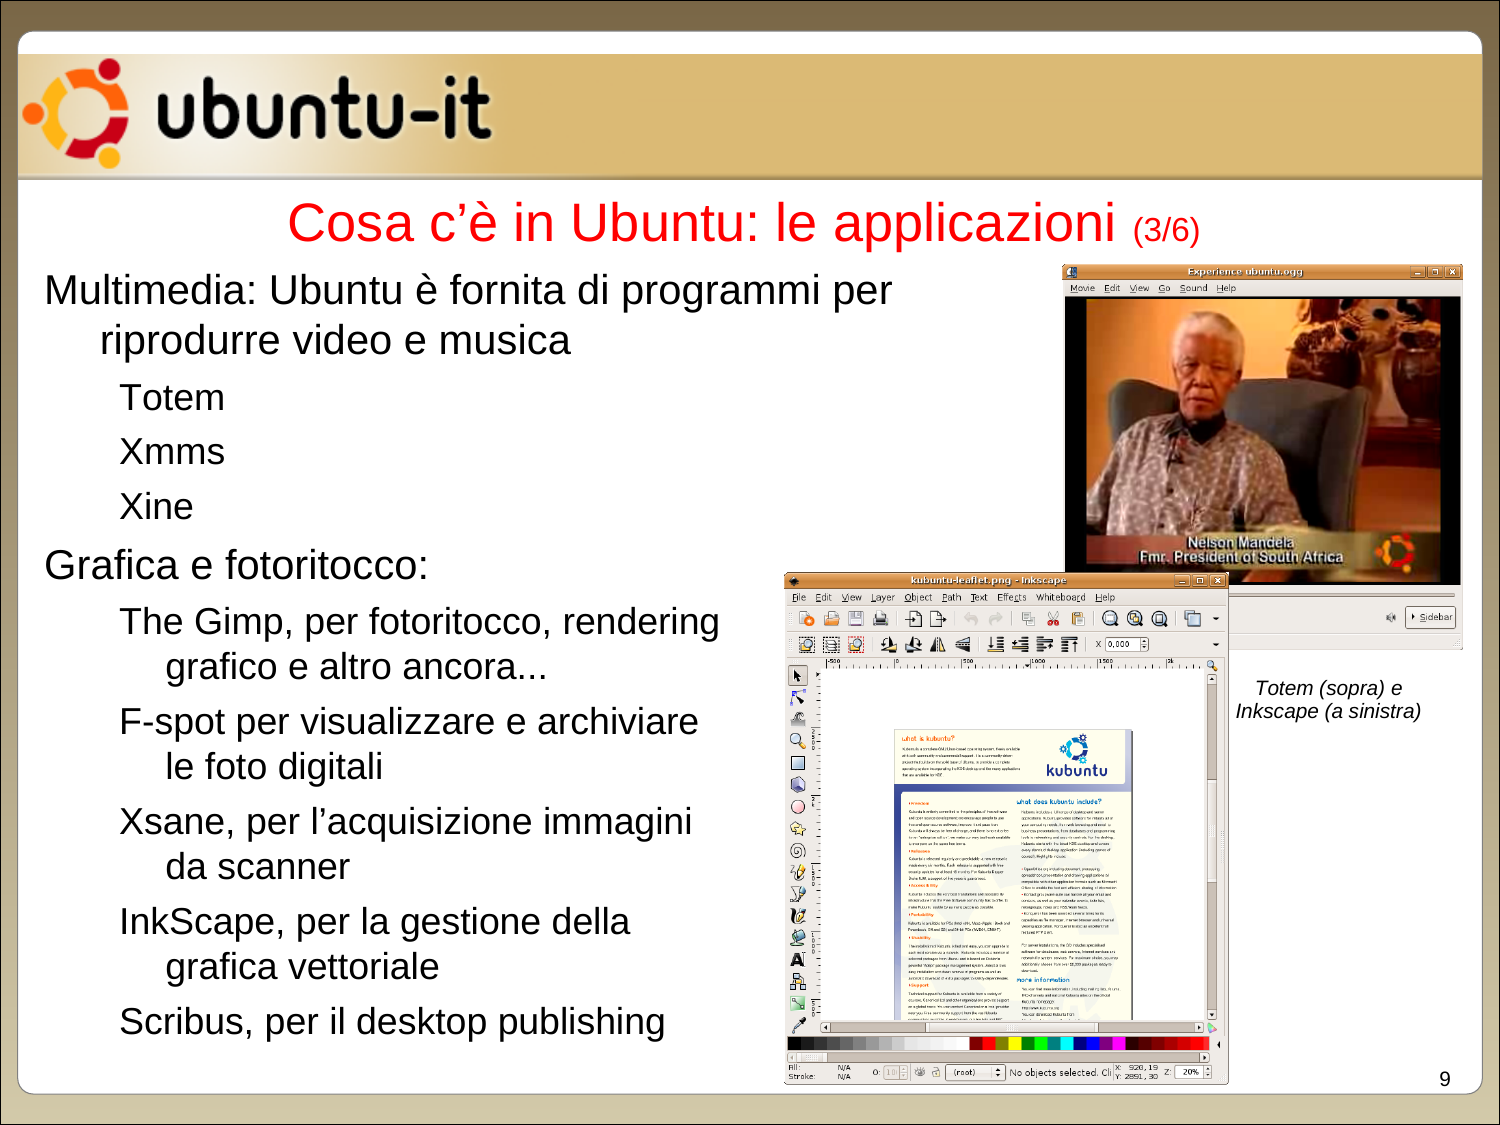

# Cosa c’è in Ubuntu: le applicazioni (3/6)
Multimedia: Ubuntu è fornita di programmi per riprodurre video e musica
Totem
Xmms
Xine
Grafica e fotoritocco:
The Gimp, per fotoritocco, rendering
grafico e altro ancora...
F-spot per visualizzare e archiviare
le foto digitali
Xsane, per l’acquisizione immagini
da scanner
InkScape, per la gestione della
grafica vettoriale
Scribus, per il desktop publishing
Totem (sopra) e Inkscape (a sinistra)
9